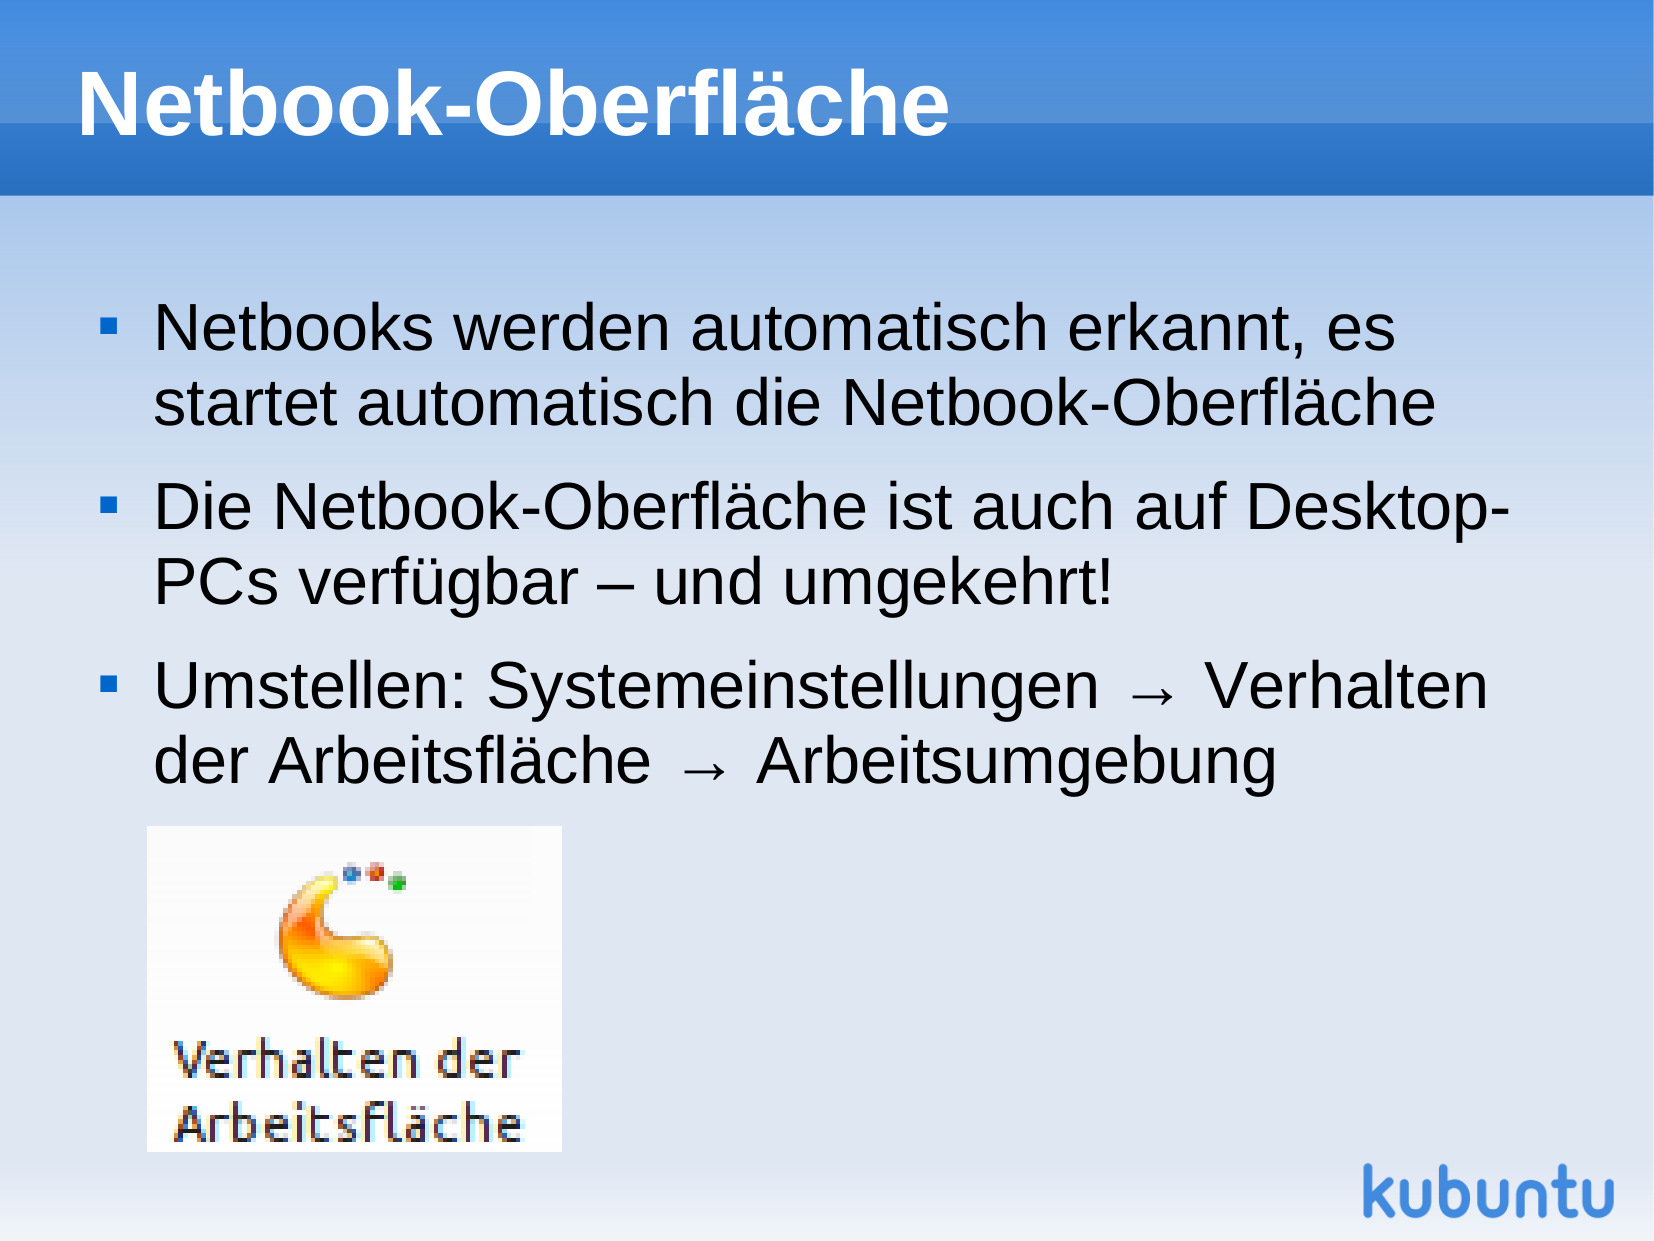

# Netbook-Oberfläche
Netbooks werden automatisch erkannt, es startet automatisch die Netbook-Oberfläche
Die Netbook-Oberfläche ist auch auf Desktop-PCs verfügbar – und umgekehrt!
Umstellen: Systemeinstellungen → Verhalten der Arbeitsfläche → Arbeitsumgebung